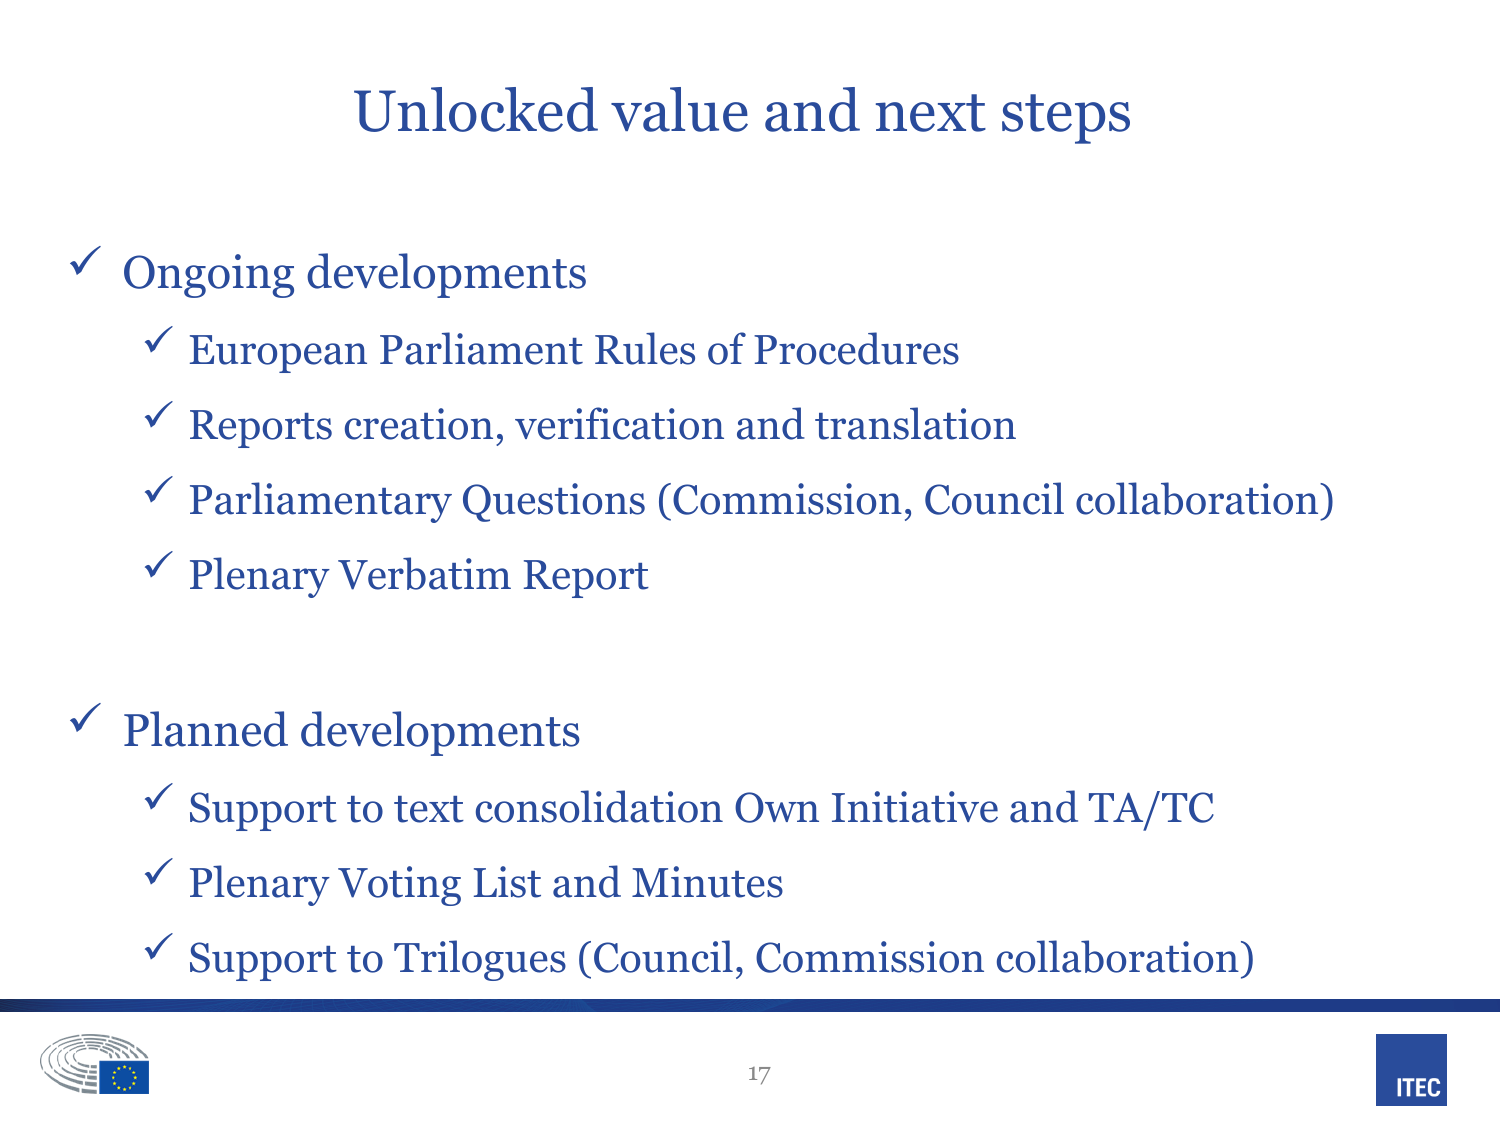

# Unlocked value and next steps
Ongoing developments
European Parliament Rules of Procedures
Reports creation, verification and translation
Parliamentary Questions (Commission, Council collaboration)
Plenary Verbatim Report
Planned developments
Support to text consolidation Own Initiative and TA/TC
Plenary Voting List and Minutes
Support to Trilogues (Council, Commission collaboration)